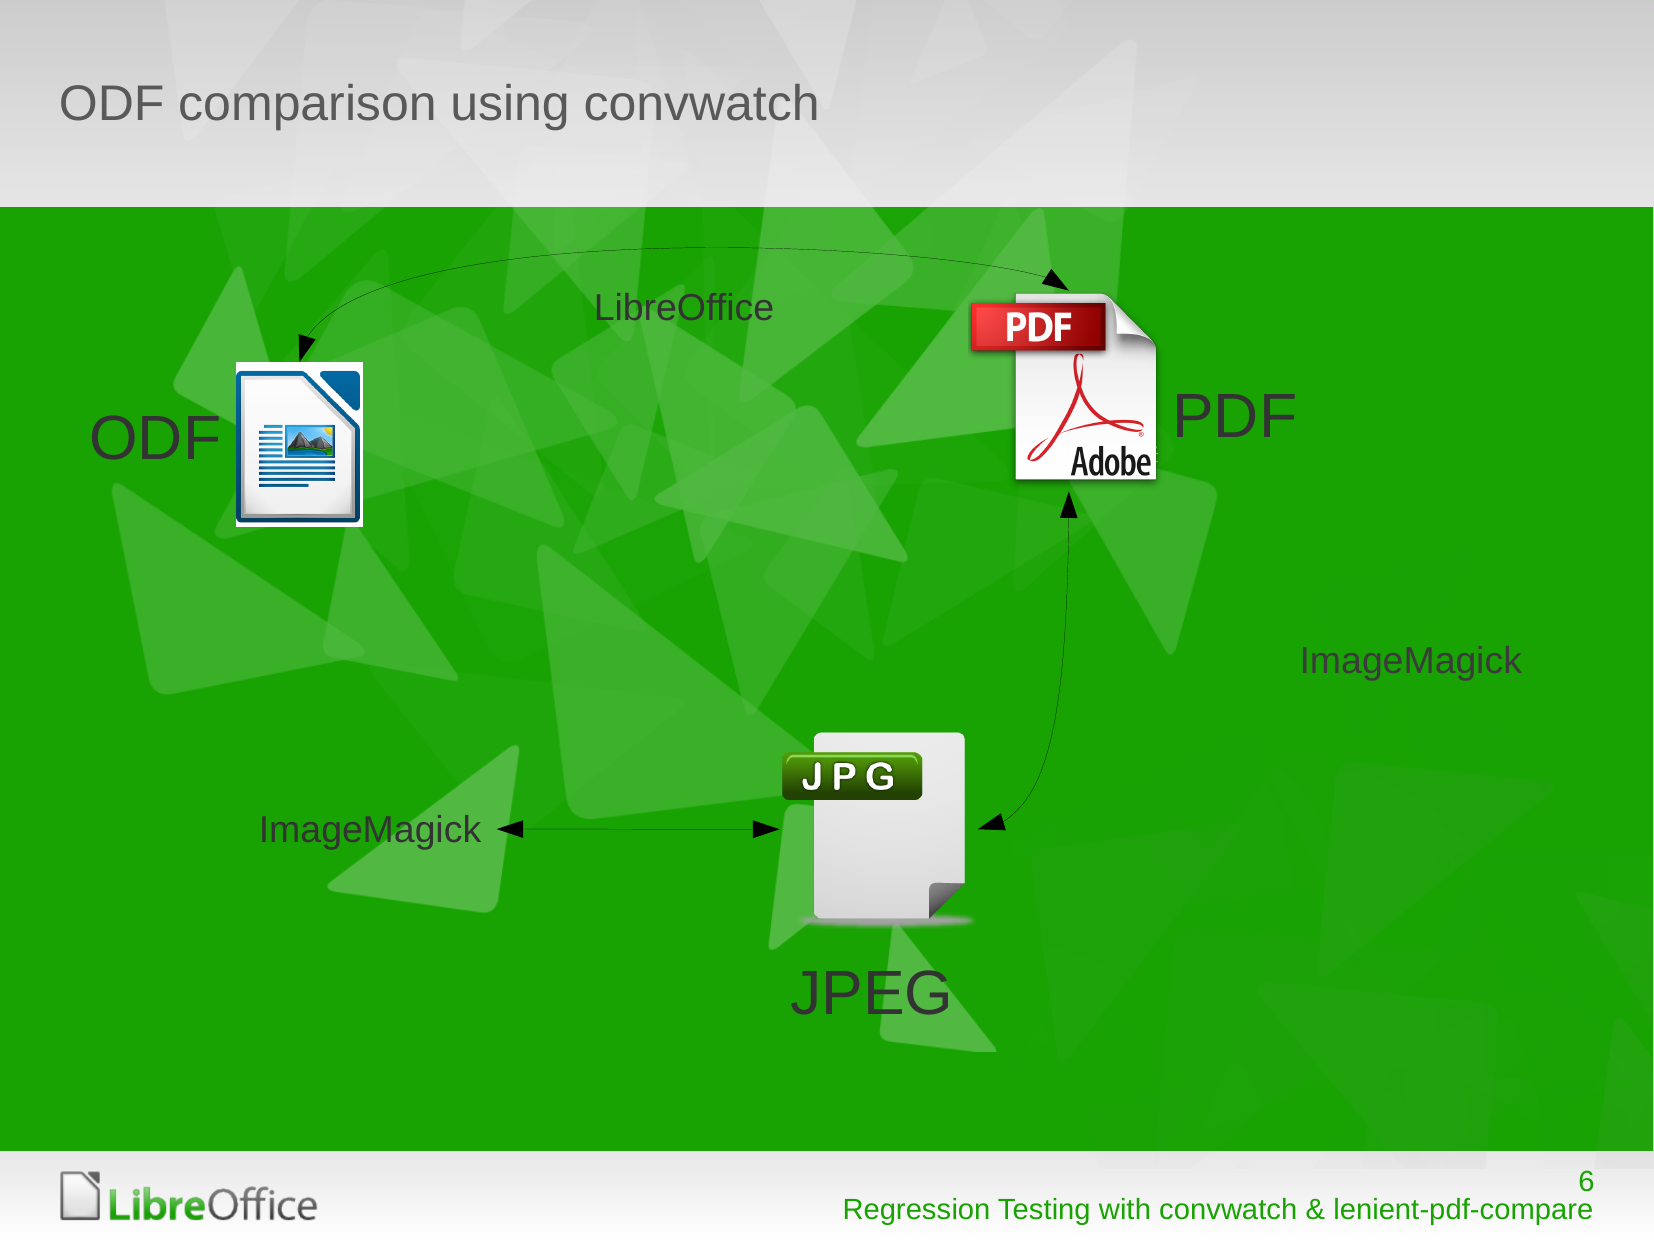

# ODF comparison using convwatch
PDF
ODF
ImageMagick
JPEG
6
Regression Testing with convwatch & lenient-pdf-compare